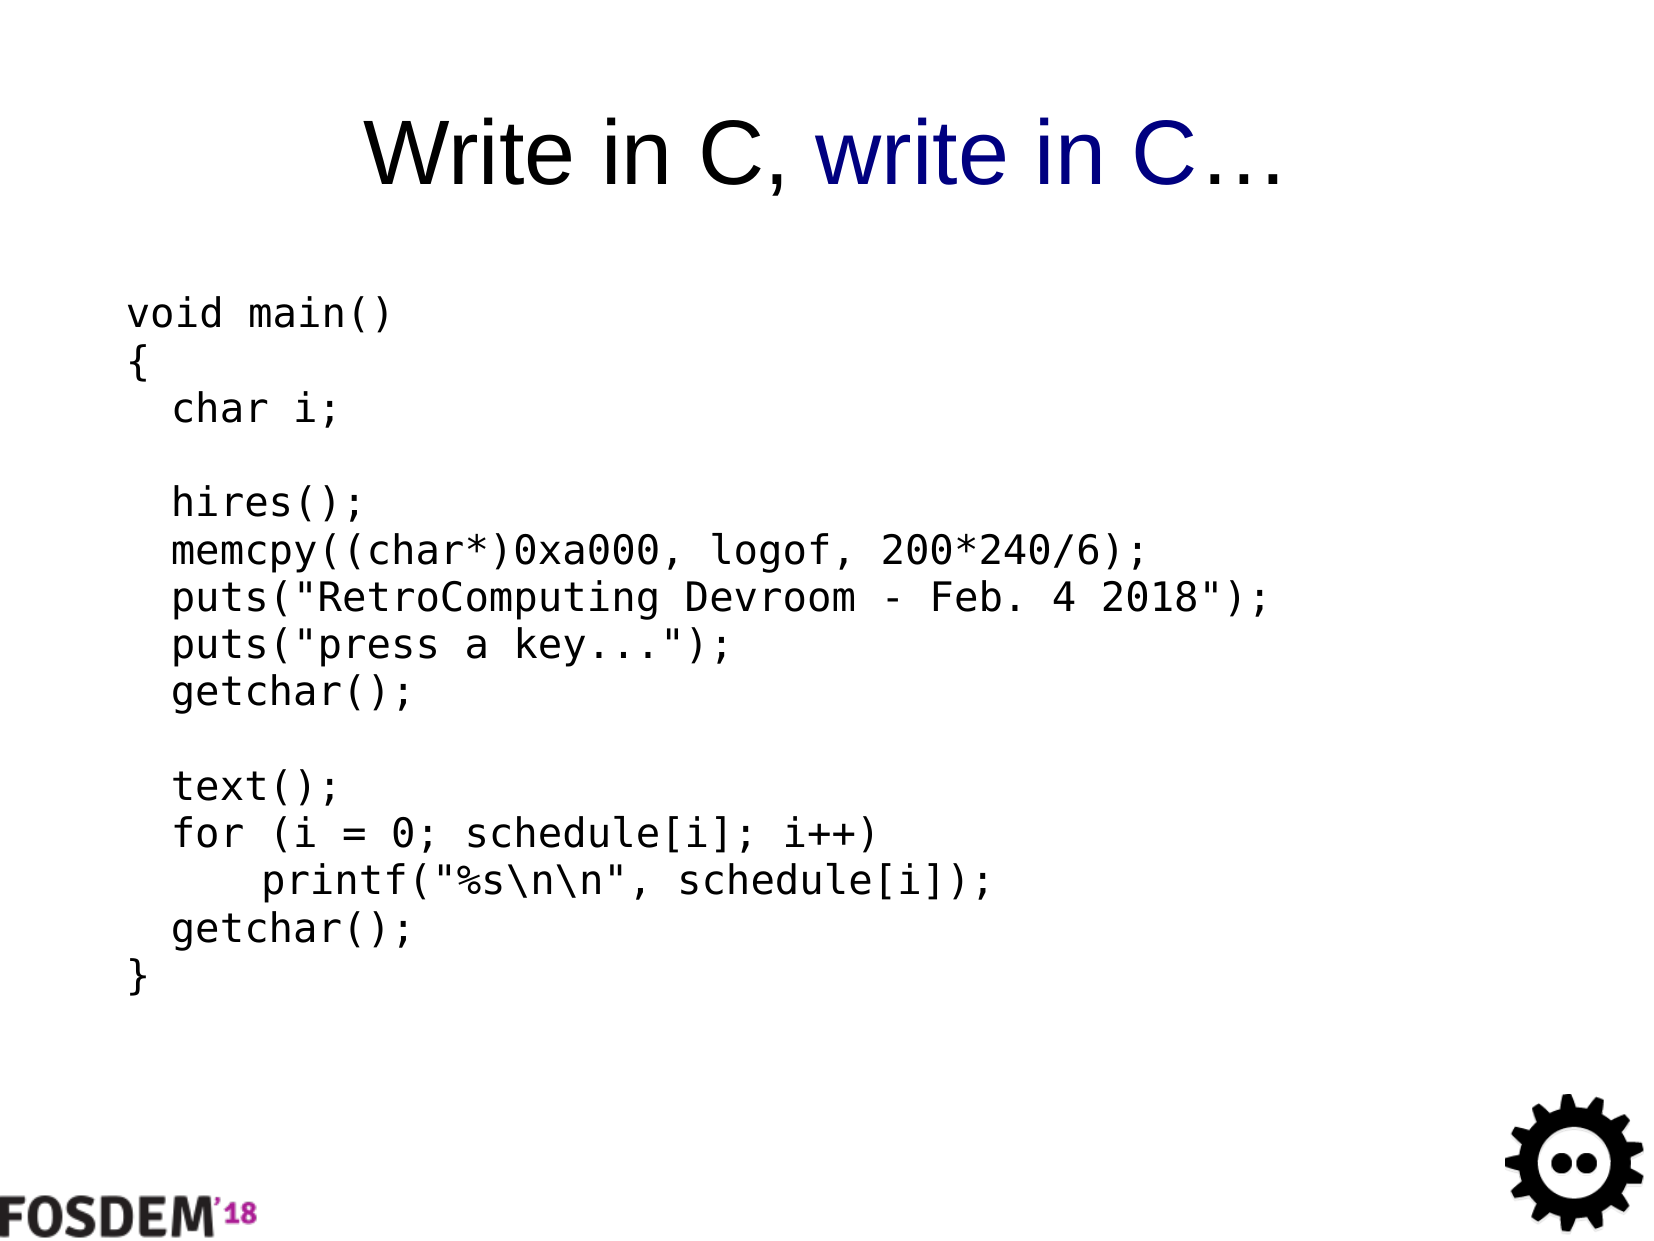

# Write in C, write in C…
void main()
{
	char i;
	hires();
	memcpy((char*)0xa000, logof, 200*240/6);
	puts("RetroComputing Devroom - Feb. 4 2018");
	puts("press a key...");
	getchar();
	text();
	for (i = 0; schedule[i]; i++)
				 		printf("%s\n\n", schedule[i]);
	getchar();
}